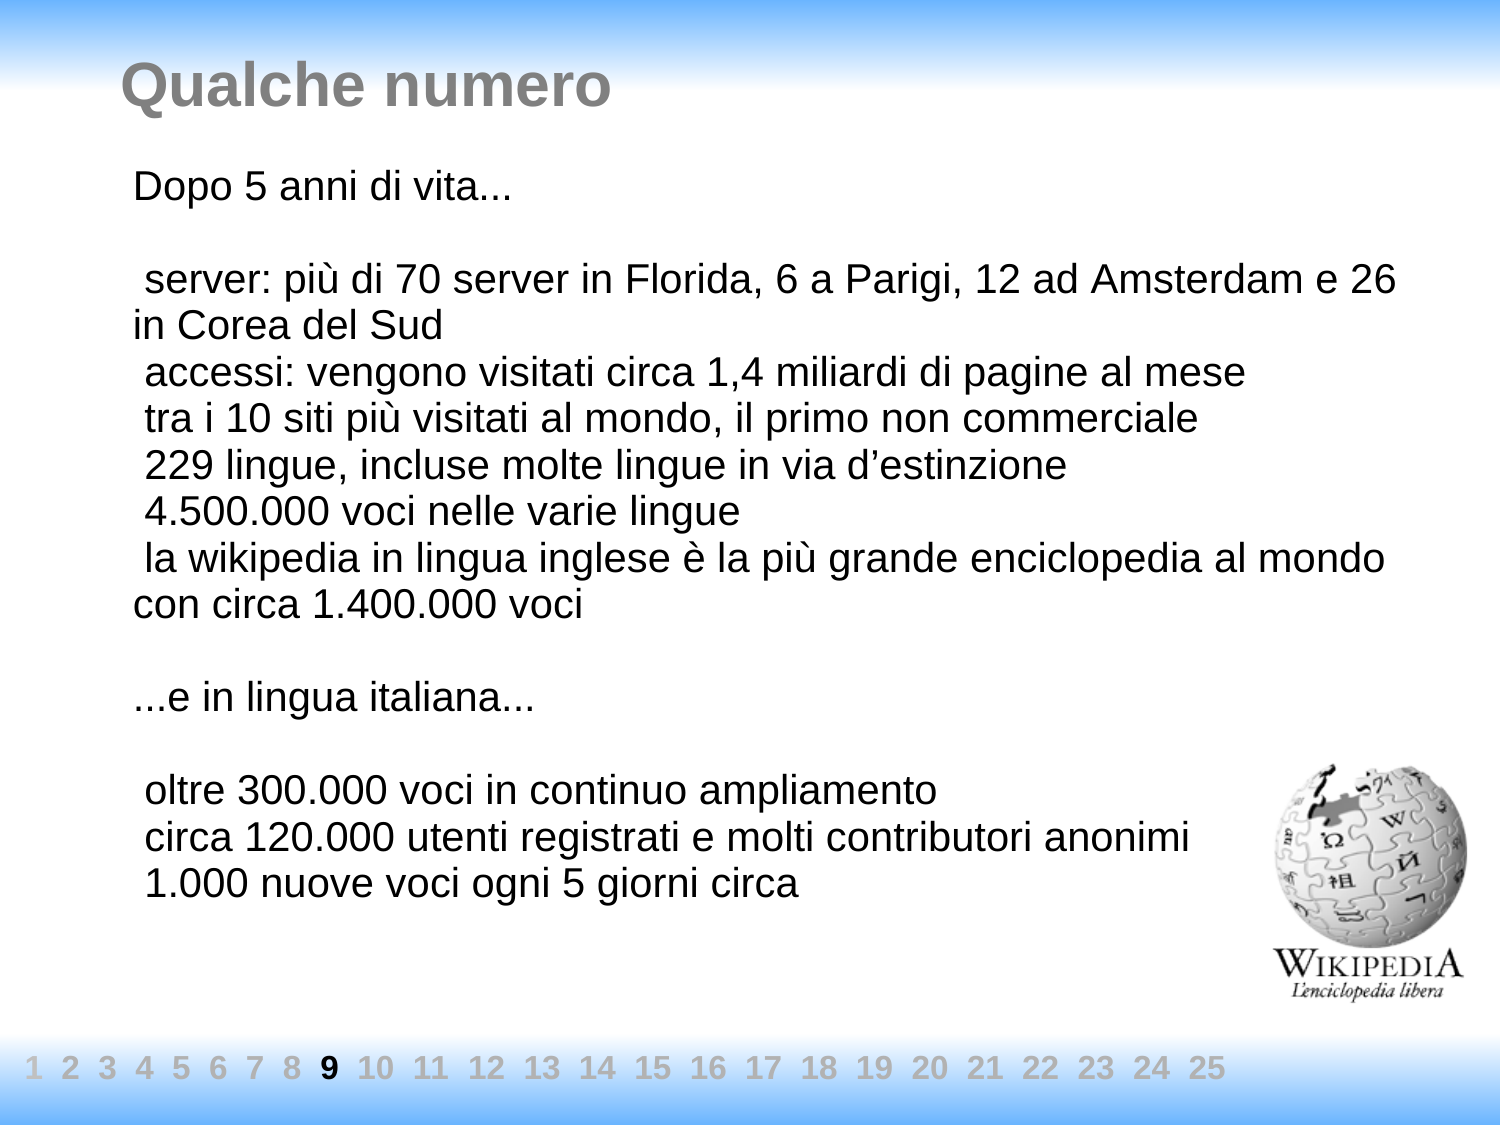

Qualche numero
Dopo 5 anni di vita...
 server: più di 70 server in Florida, 6 a Parigi, 12 ad Amsterdam e 26 in Corea del Sud
 accessi: vengono visitati circa 1,4 miliardi di pagine al mese
 tra i 10 siti più visitati al mondo, il primo non commerciale
 229 lingue, incluse molte lingue in via d’estinzione
 4.500.000 voci nelle varie lingue
 la wikipedia in lingua inglese è la più grande enciclopedia al mondo con circa 1.400.000 voci
...e in lingua italiana...
 oltre 300.000 voci in continuo ampliamento
 circa 120.000 utenti registrati e molti contributori anonimi
 1.000 nuove voci ogni 5 giorni circa
1 2 3 4 5 6 7 8 9 10 11 12 13 14 15 16 17 18 19 20 21 22 23 24 25